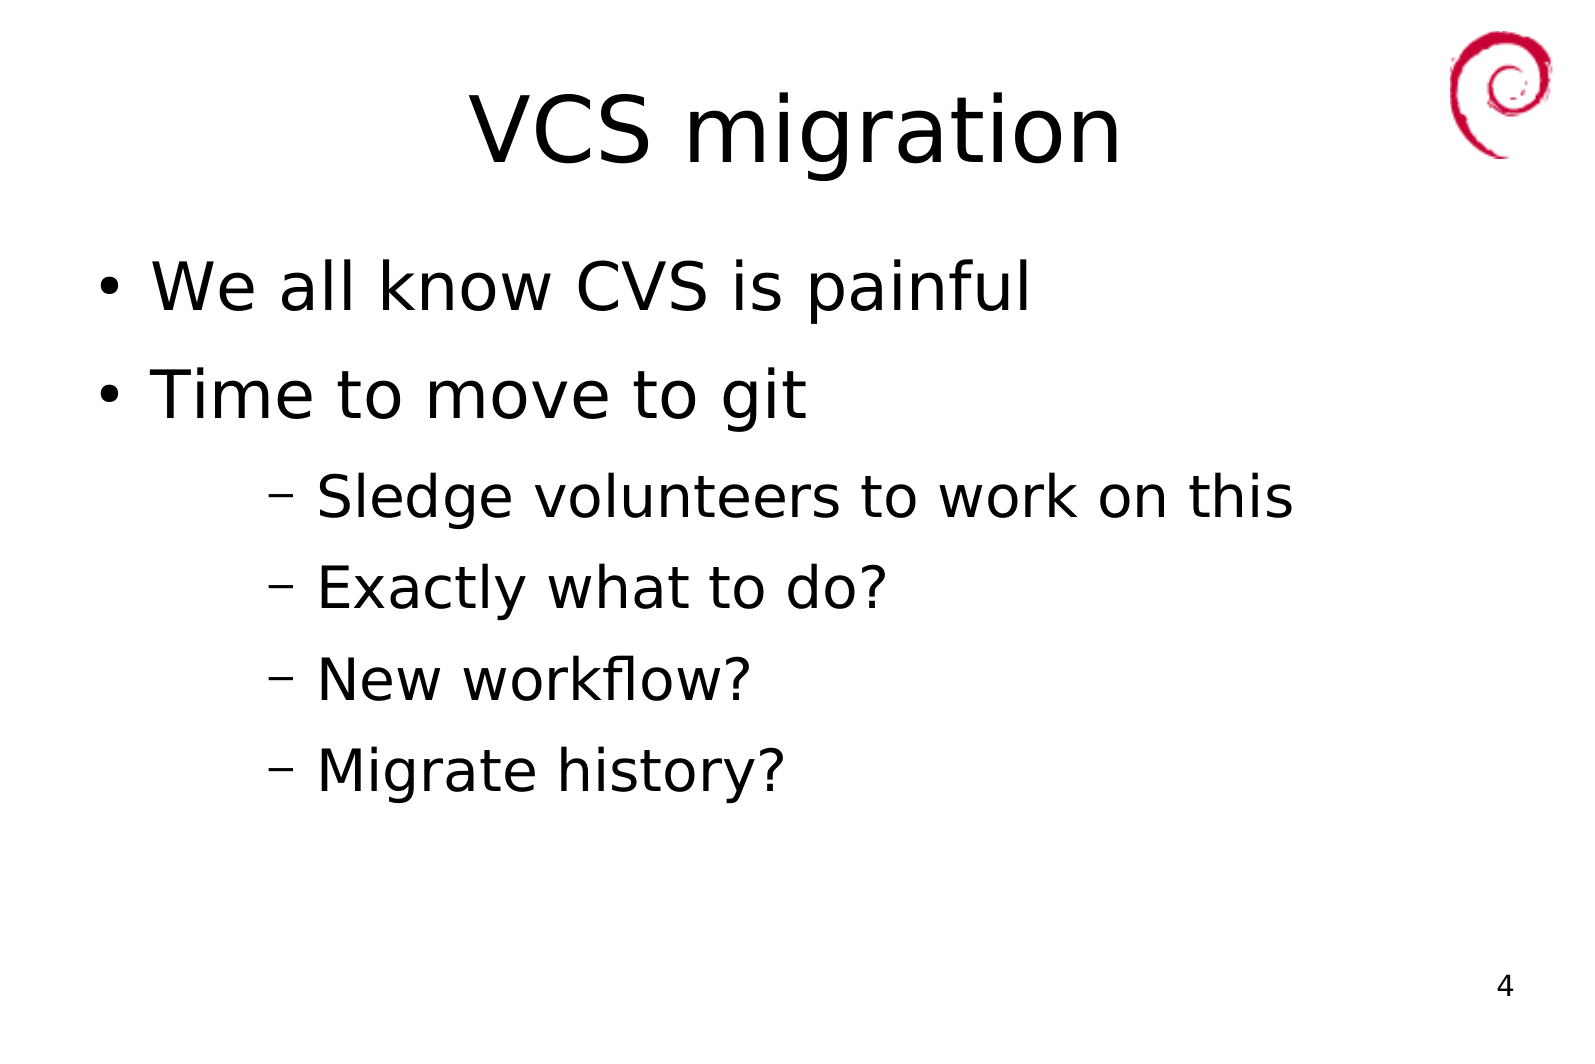

# VCS migration
We all know CVS is painful
Time to move to git
Sledge volunteers to work on this
Exactly what to do?
New workflow?
Migrate history?
4